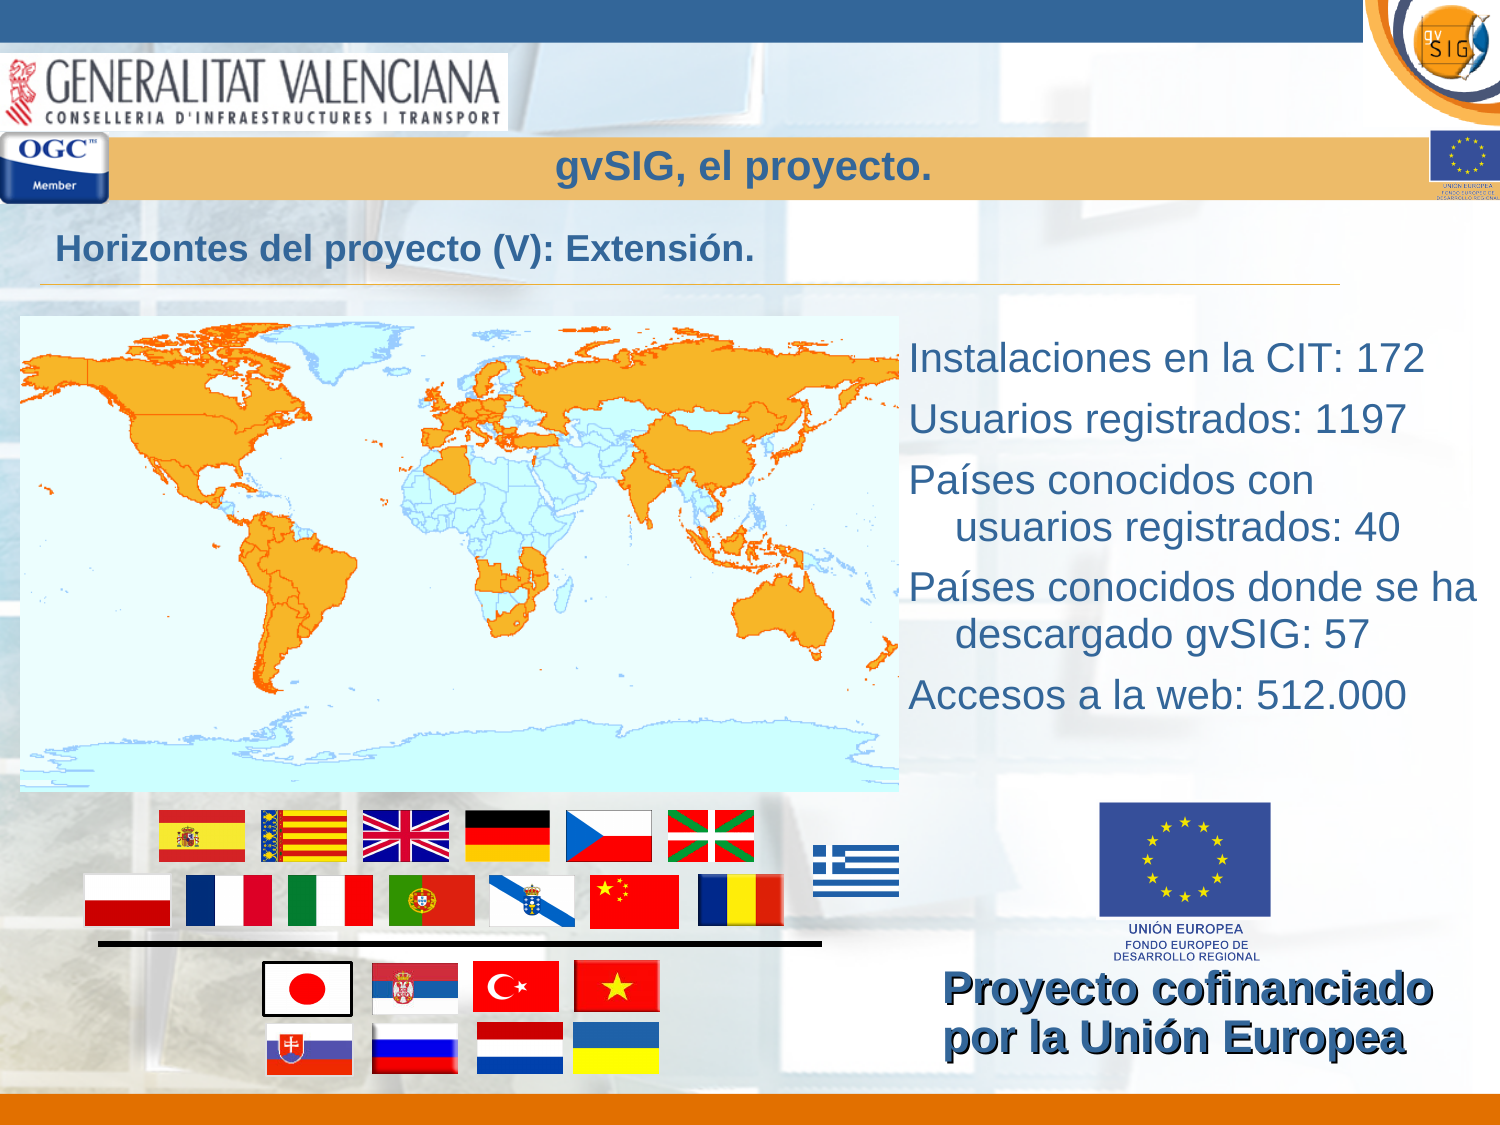

gvSIG, el proyecto.
Horizontes del proyecto (V): Extensión.
# Instalaciones en la CIT: 172
Usuarios registrados: 1197
Países conocidos con usuarios registrados: 40
Países conocidos donde se ha descargado gvSIG: 57
Accesos a la web: 512.000
Proyecto cofinanciado por la Unión Europea